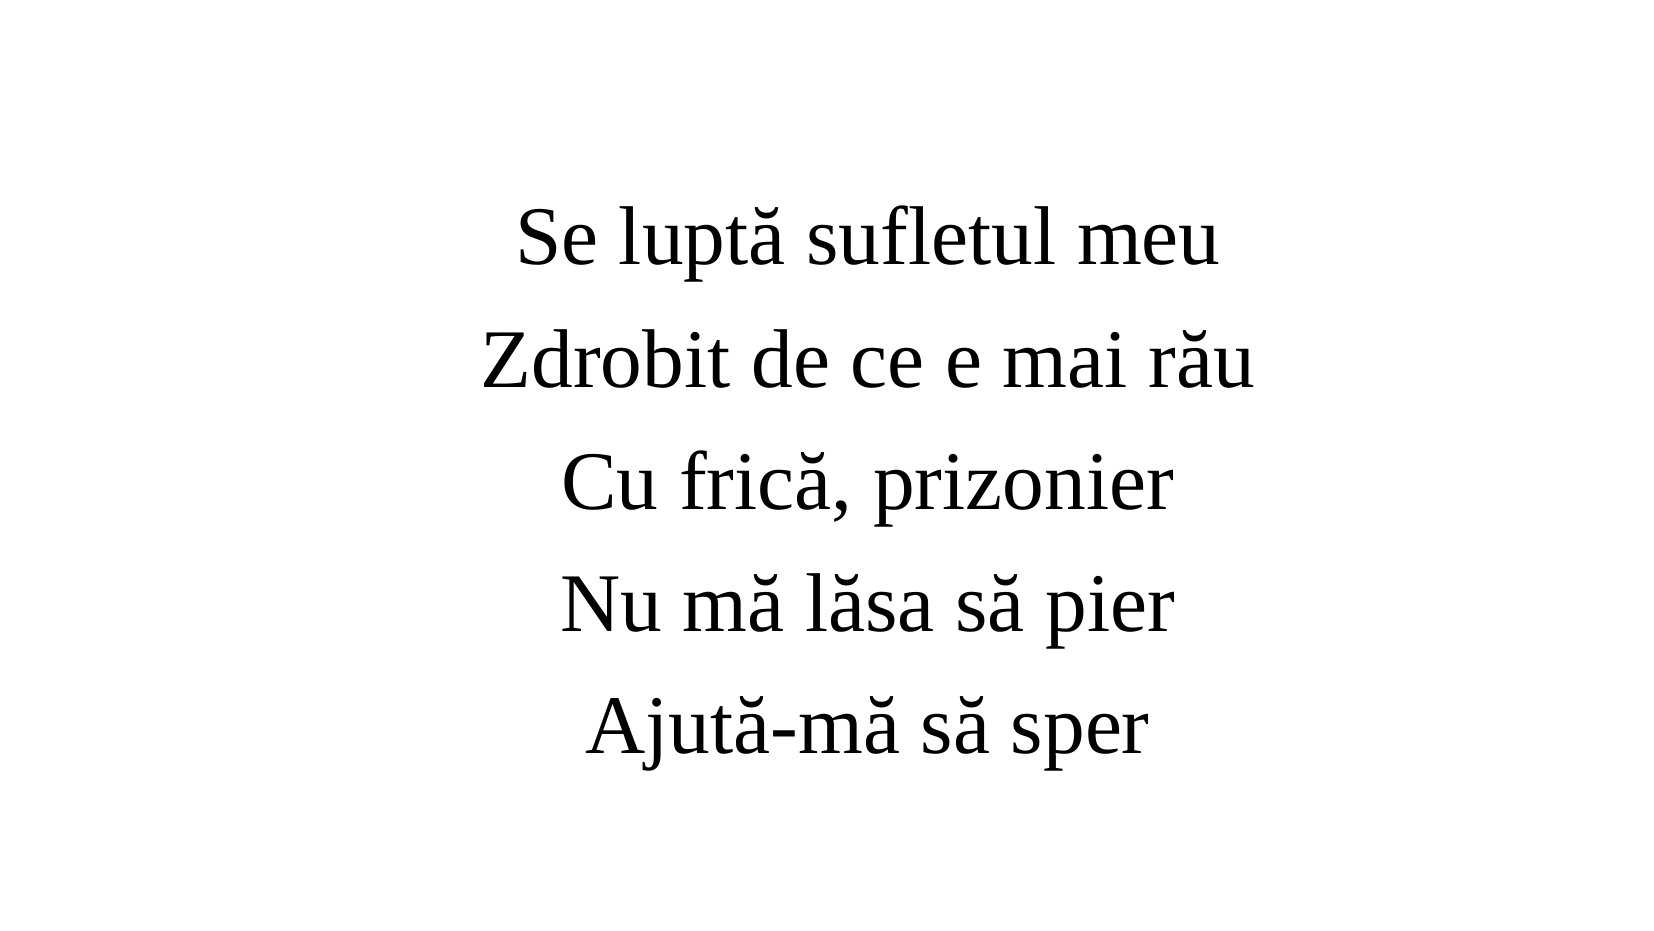

# Se luptă sufletul meu
Zdrobit de ce e mai rău
Cu frică, prizonier
Nu mă lăsa să pier
Ajută-mă să sper